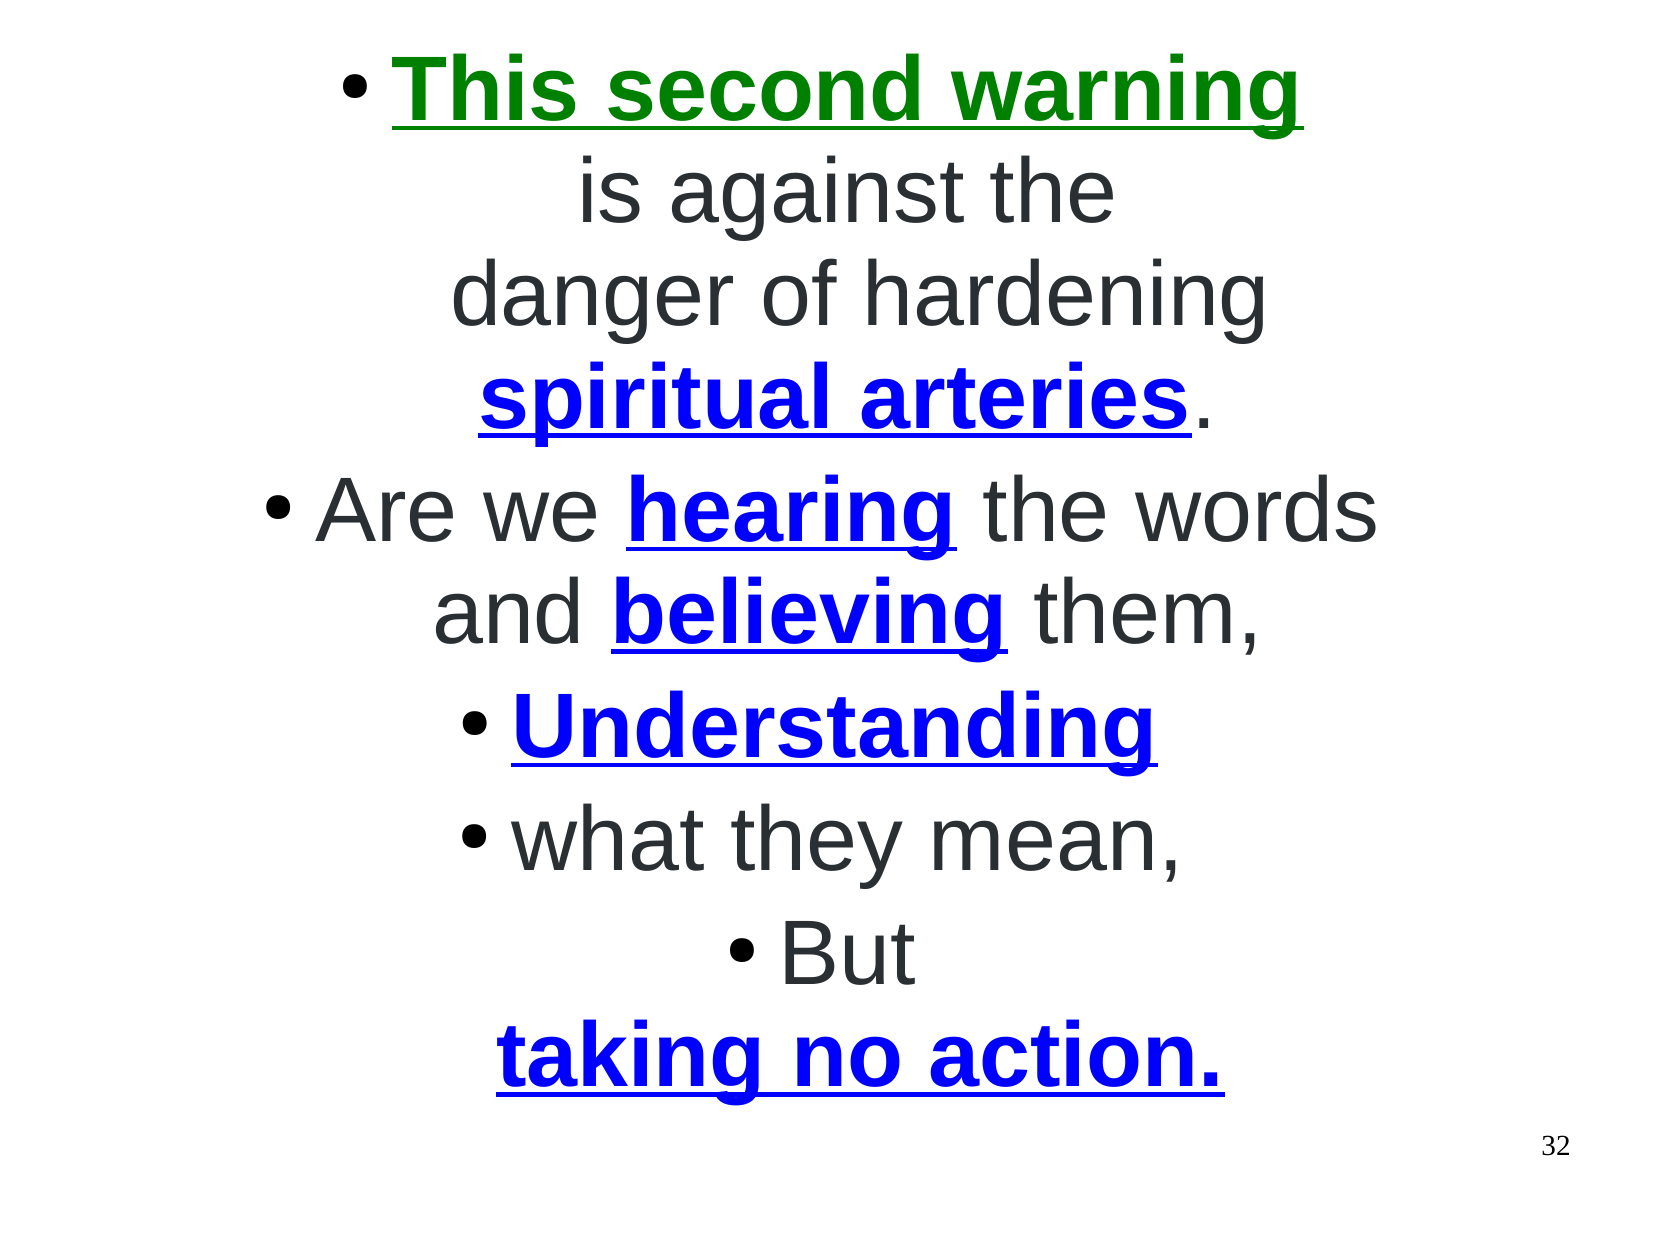

# This second warning is against the danger of hardening spiritual arteries.
Are we hearing the words
and believing them,
Understanding
what they mean,
But
taking no action.
32